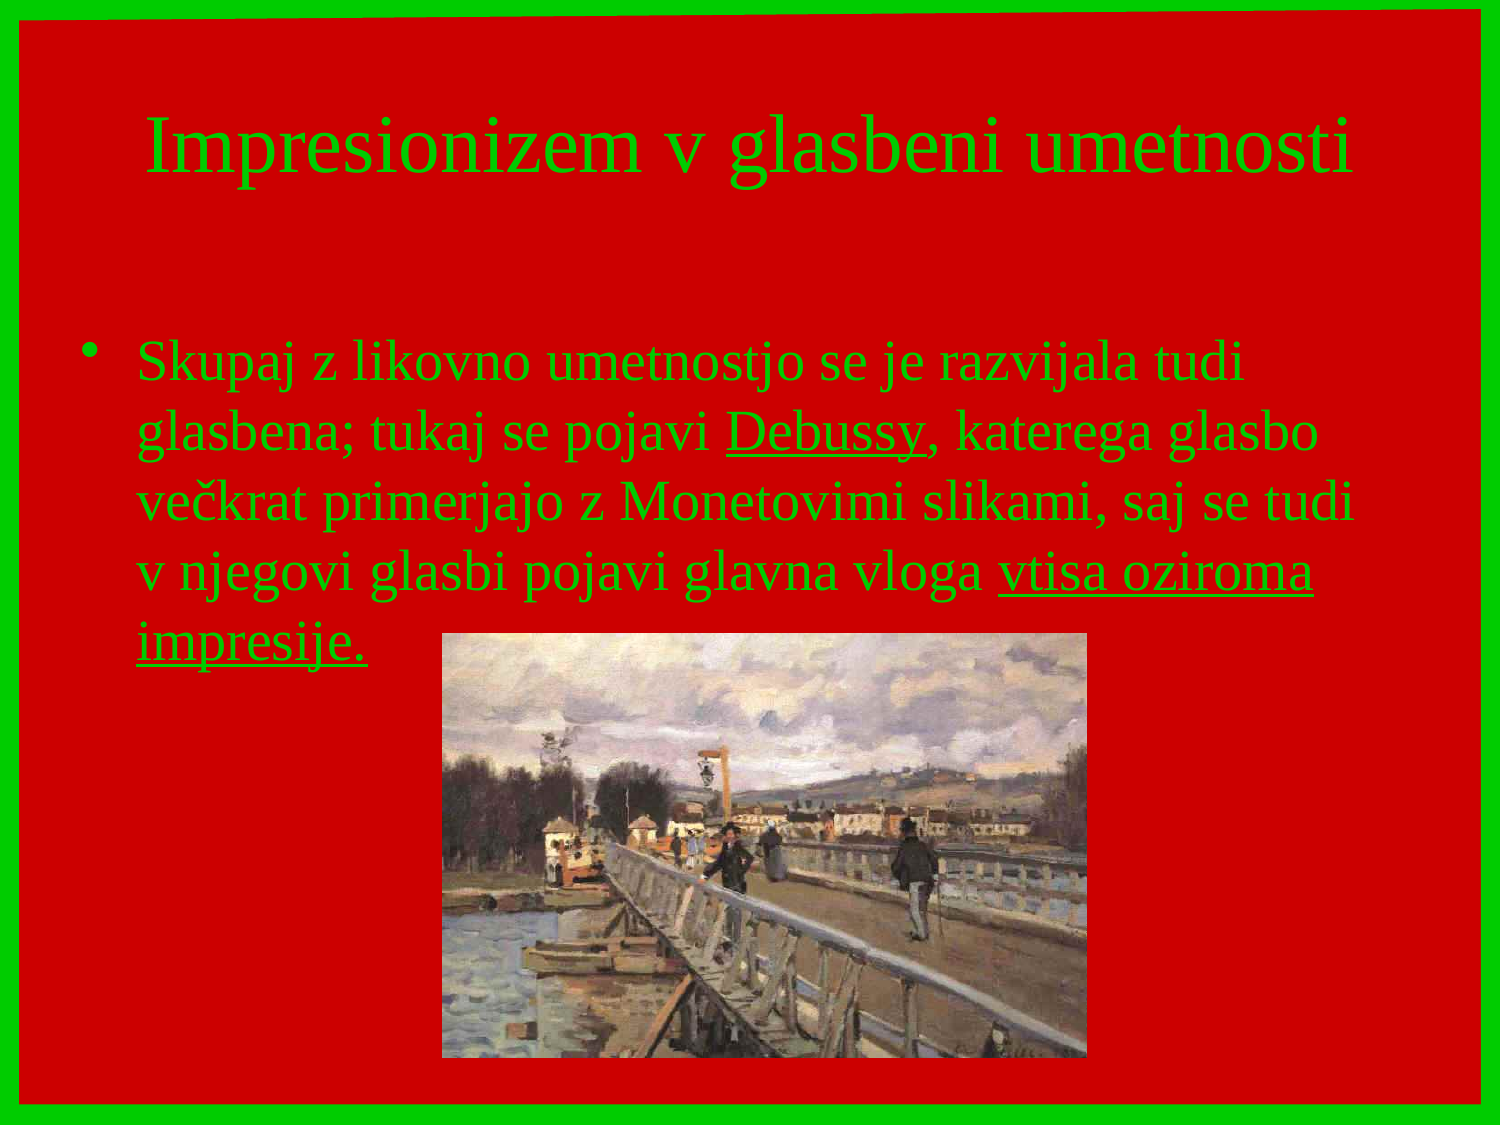

# Impresionizem v glasbeni umetnosti
Skupaj z likovno umetnostjo se je razvijala tudi glasbena; tukaj se pojavi Debussy, katerega glasbo večkrat primerjajo z Monetovimi slikami, saj se tudi v njegovi glasbi pojavi glavna vloga vtisa oziroma impresije.